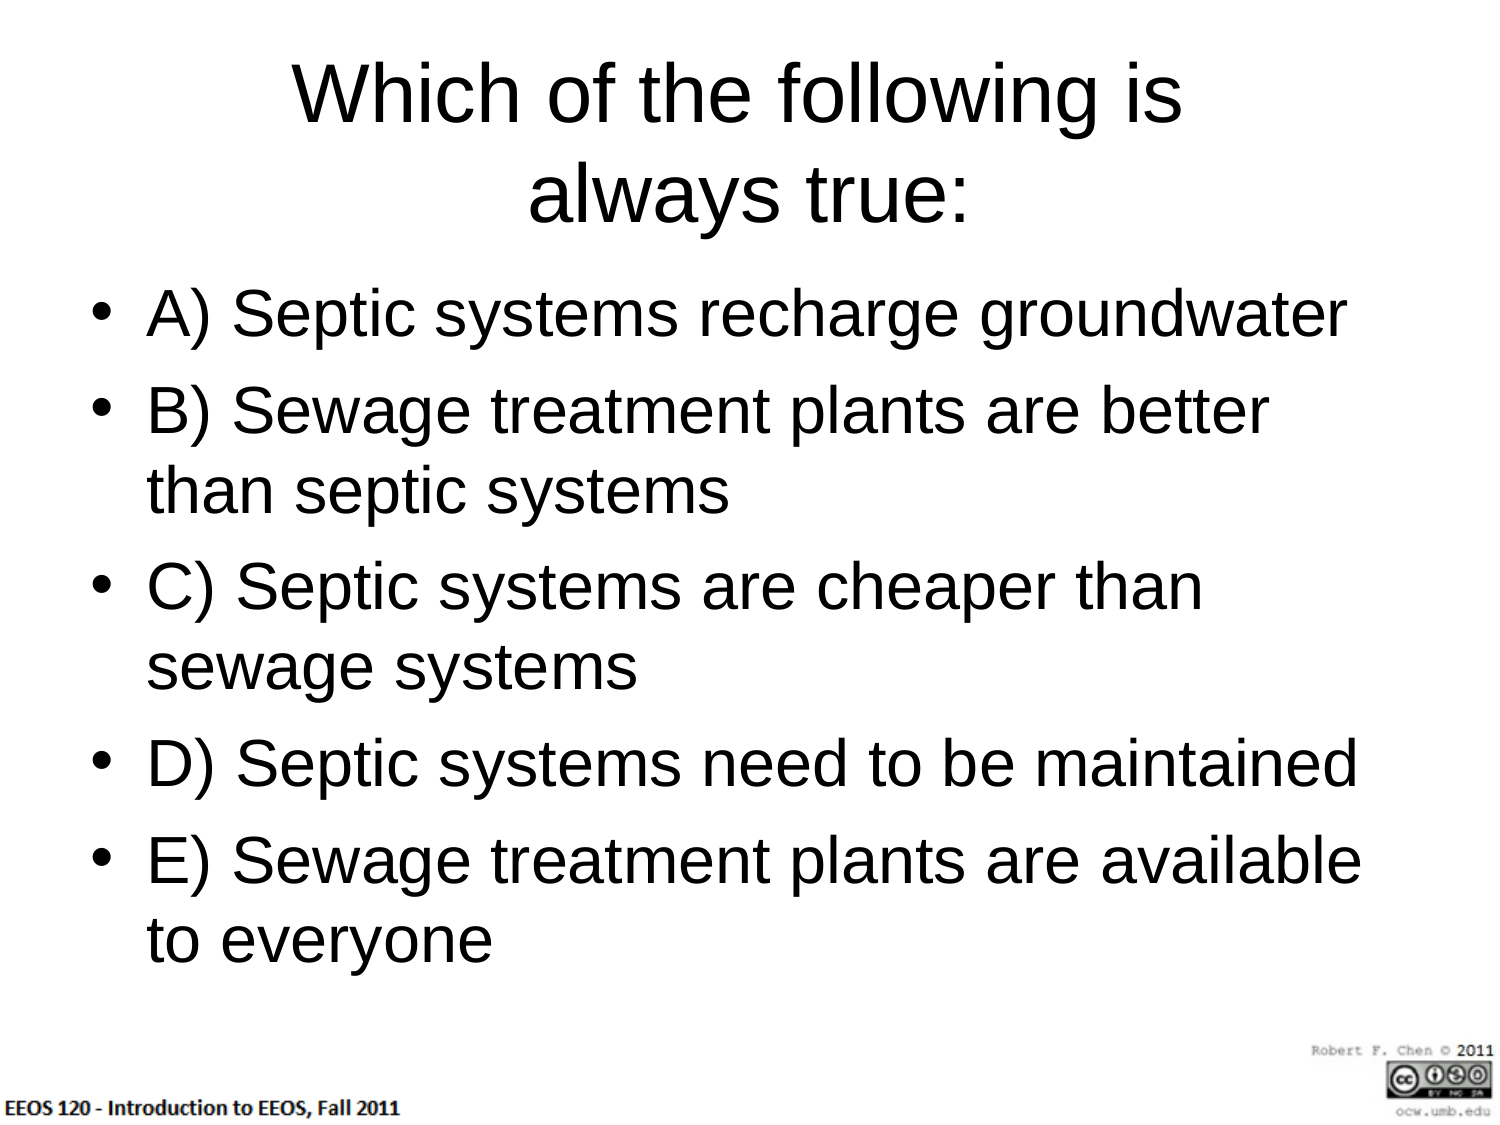

# Which of the following is always true:
A) Septic systems recharge groundwater
B) Sewage treatment plants are better than septic systems
C) Septic systems are cheaper than sewage systems
D) Septic systems need to be maintained
E) Sewage treatment plants are available to everyone